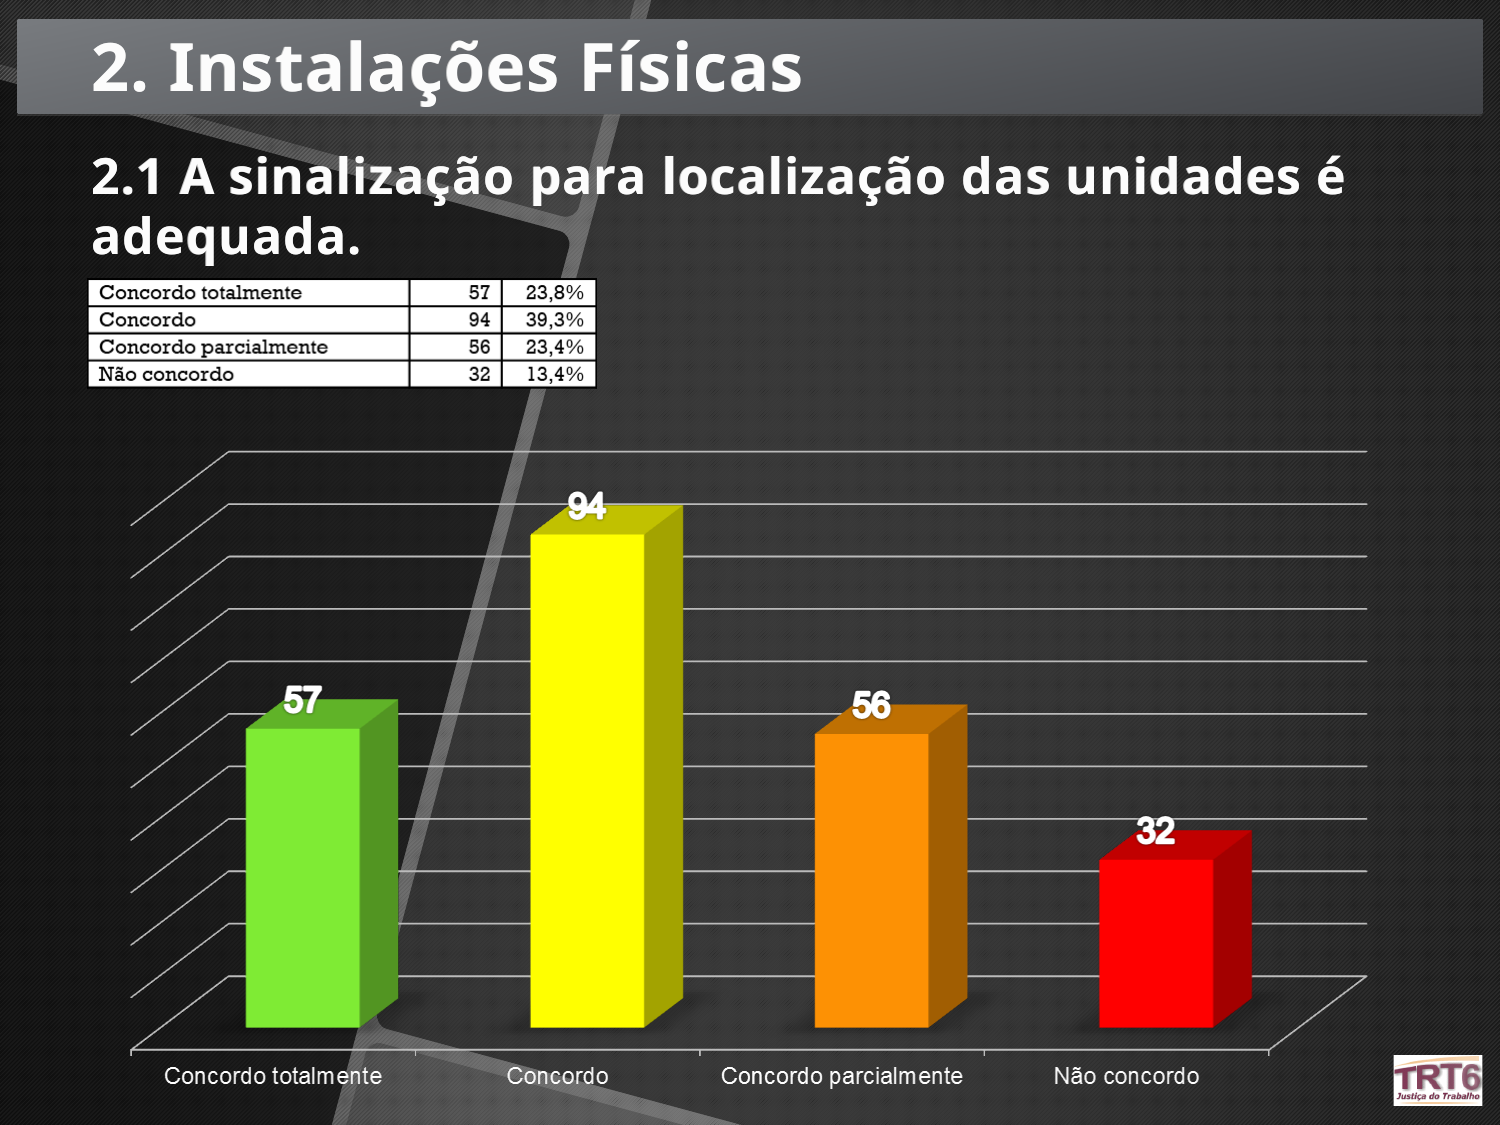

2. Instalações Físicas
2.1 A sinalização para localização das unidades é adequada.